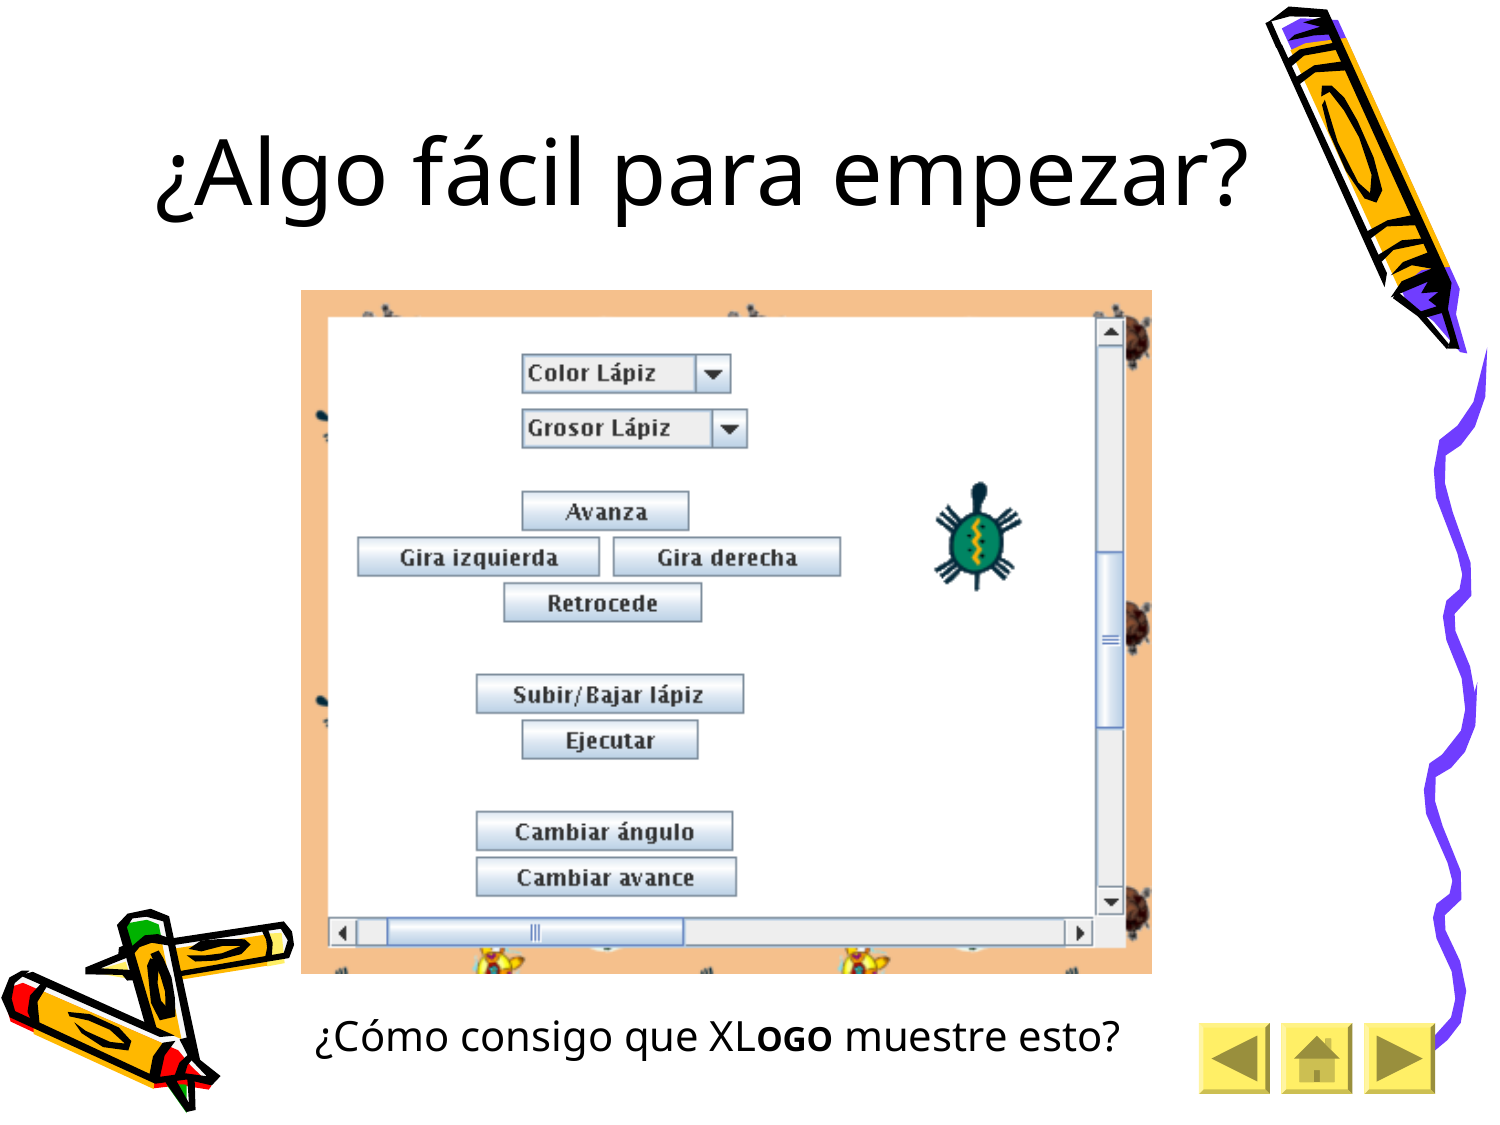

# ¿Algo fácil para empezar?
¿Cómo consigo que XLOGO muestre esto?